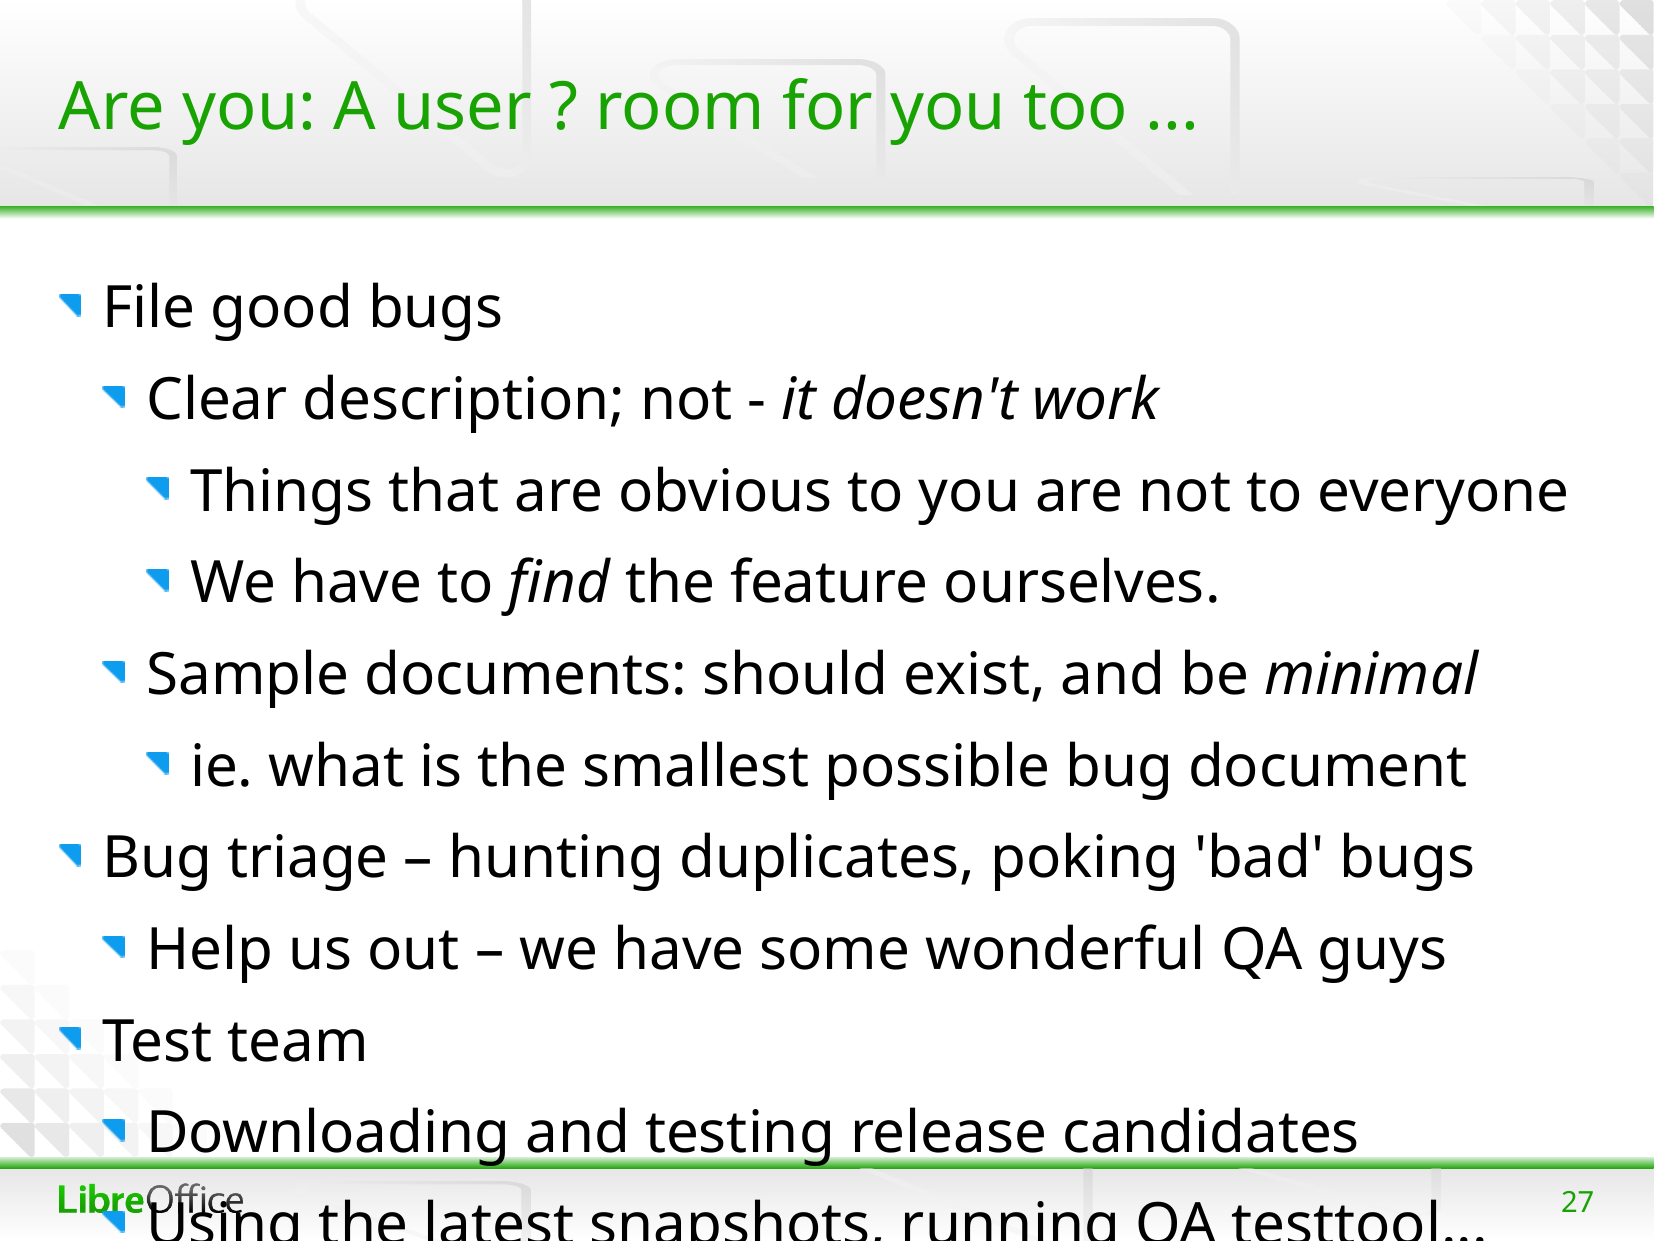

# Are you: A user ? room for you too ...
File good bugs
Clear description; not - it doesn't work
Things that are obvious to you are not to everyone
We have to find the feature ourselves.
Sample documents: should exist, and be minimal
ie. what is the smallest possible bug document
Bug triage – hunting duplicates, poking 'bad' bugs
Help us out – we have some wonderful QA guys
Test team
Downloading and testing release candidates
Using the latest snapshots, running QA testtool...
27